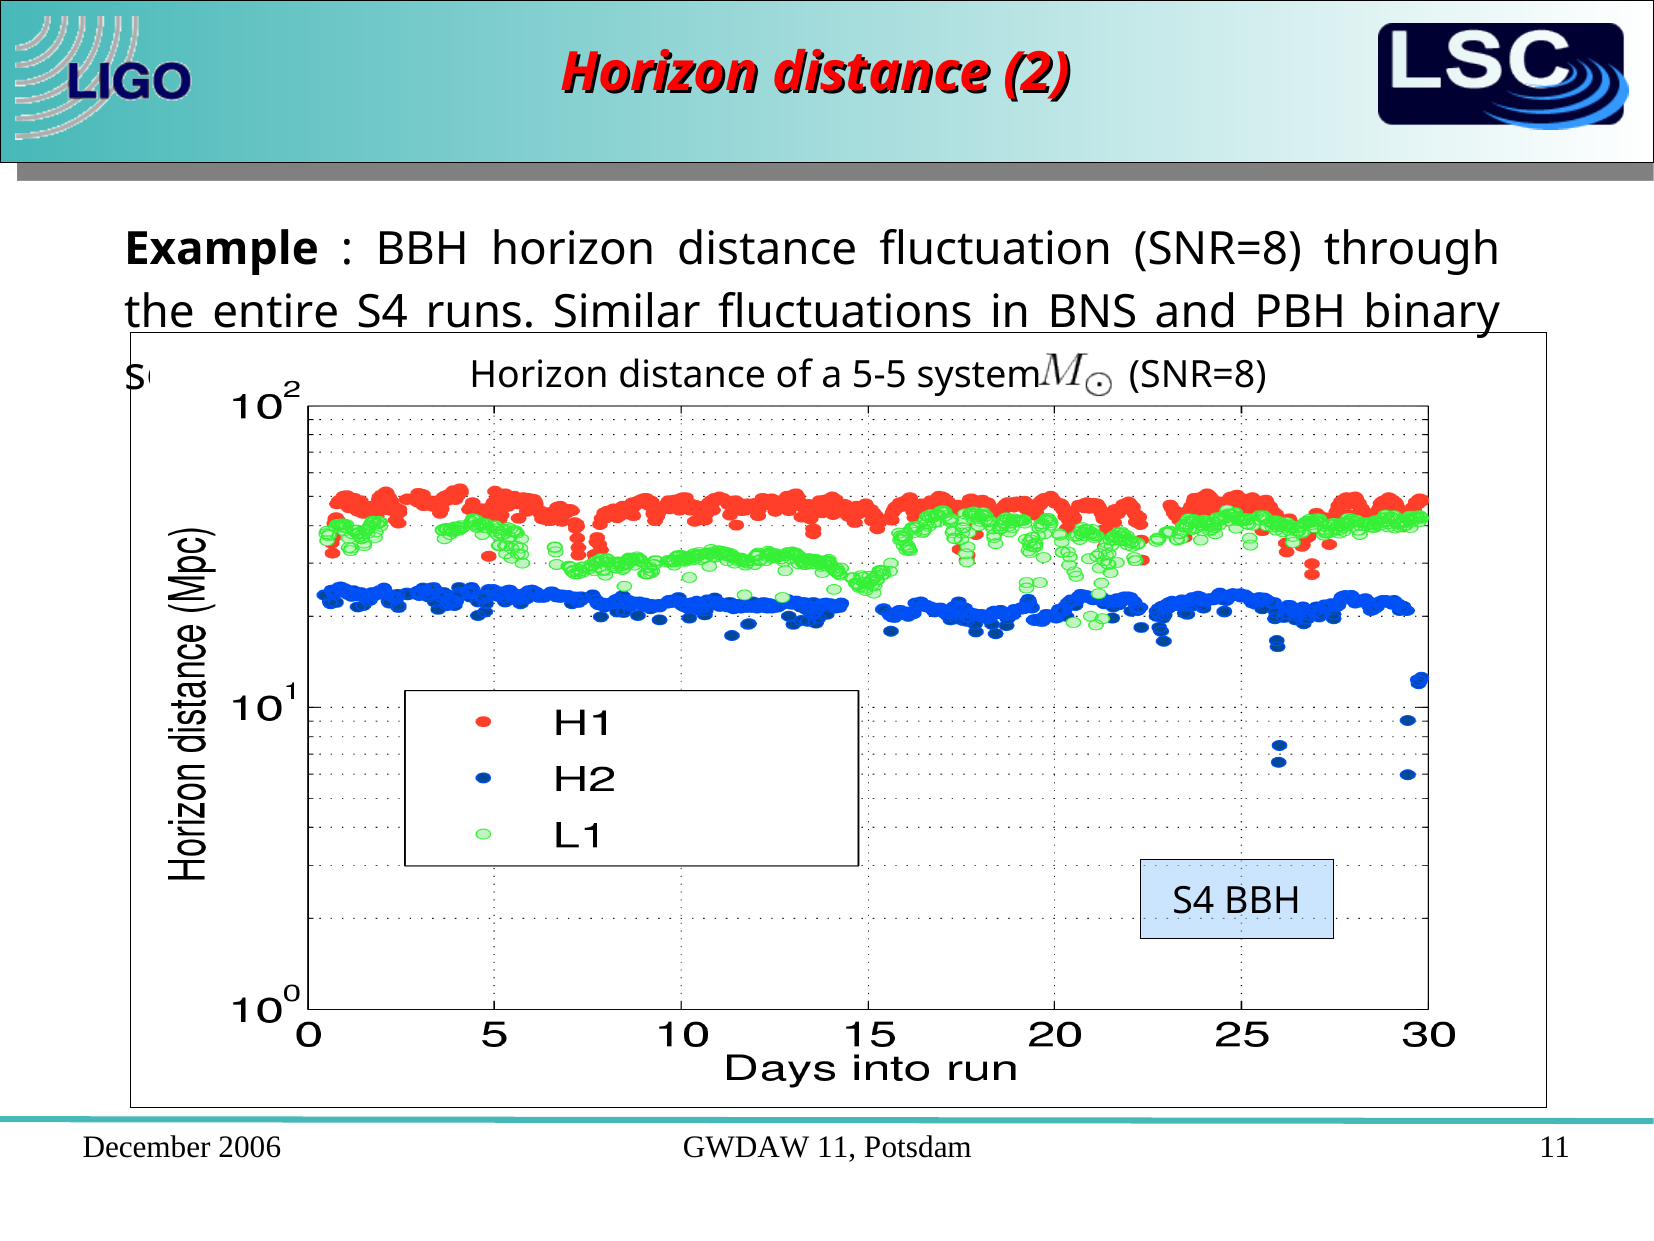

Horizon distance (2)
Example : BBH horizon distance fluctuation (SNR=8) through the entire S4 runs. Similar fluctuations in BNS and PBH binary search:
Horizon distance of a 5-5 system (SNR=8)
S4 BBH
11